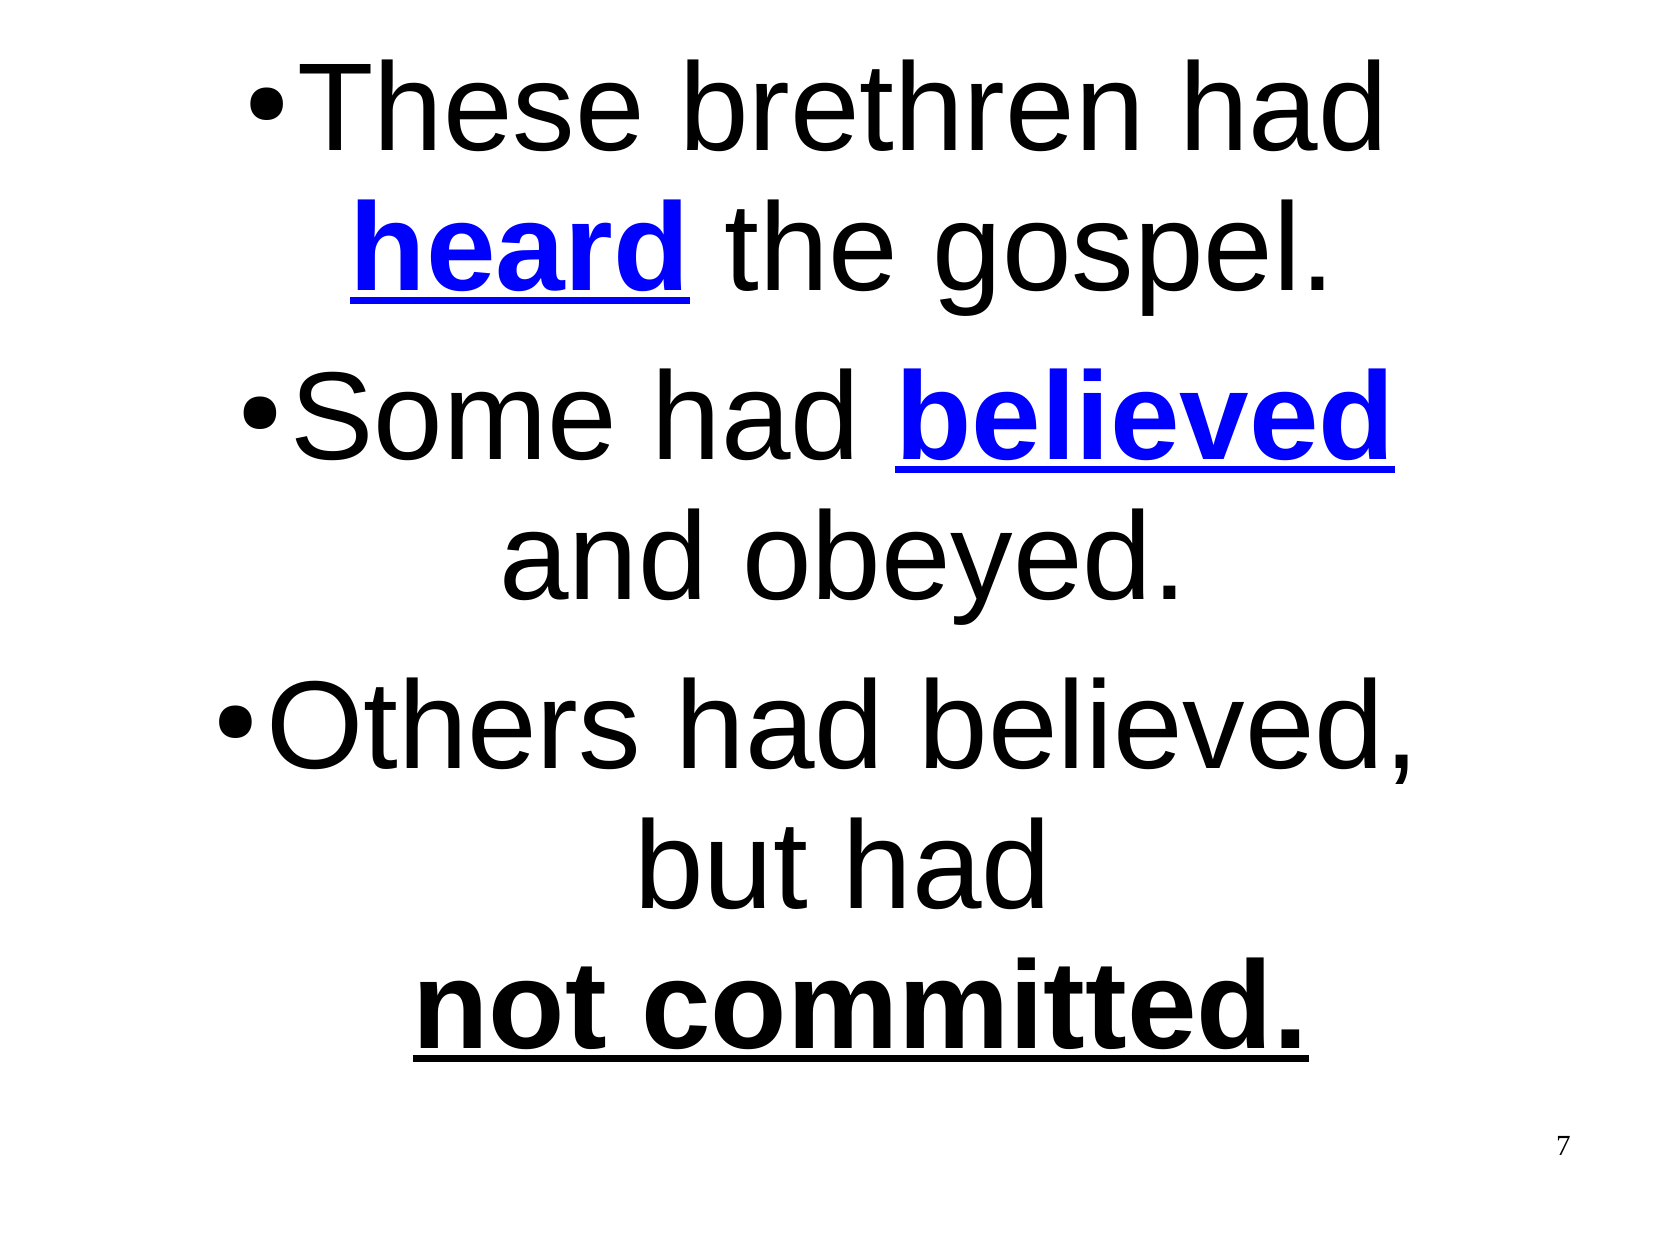

# These brethren had heard the gospel.
Some had believed
and obeyed.
Others had believed,
but had
not committed.
7